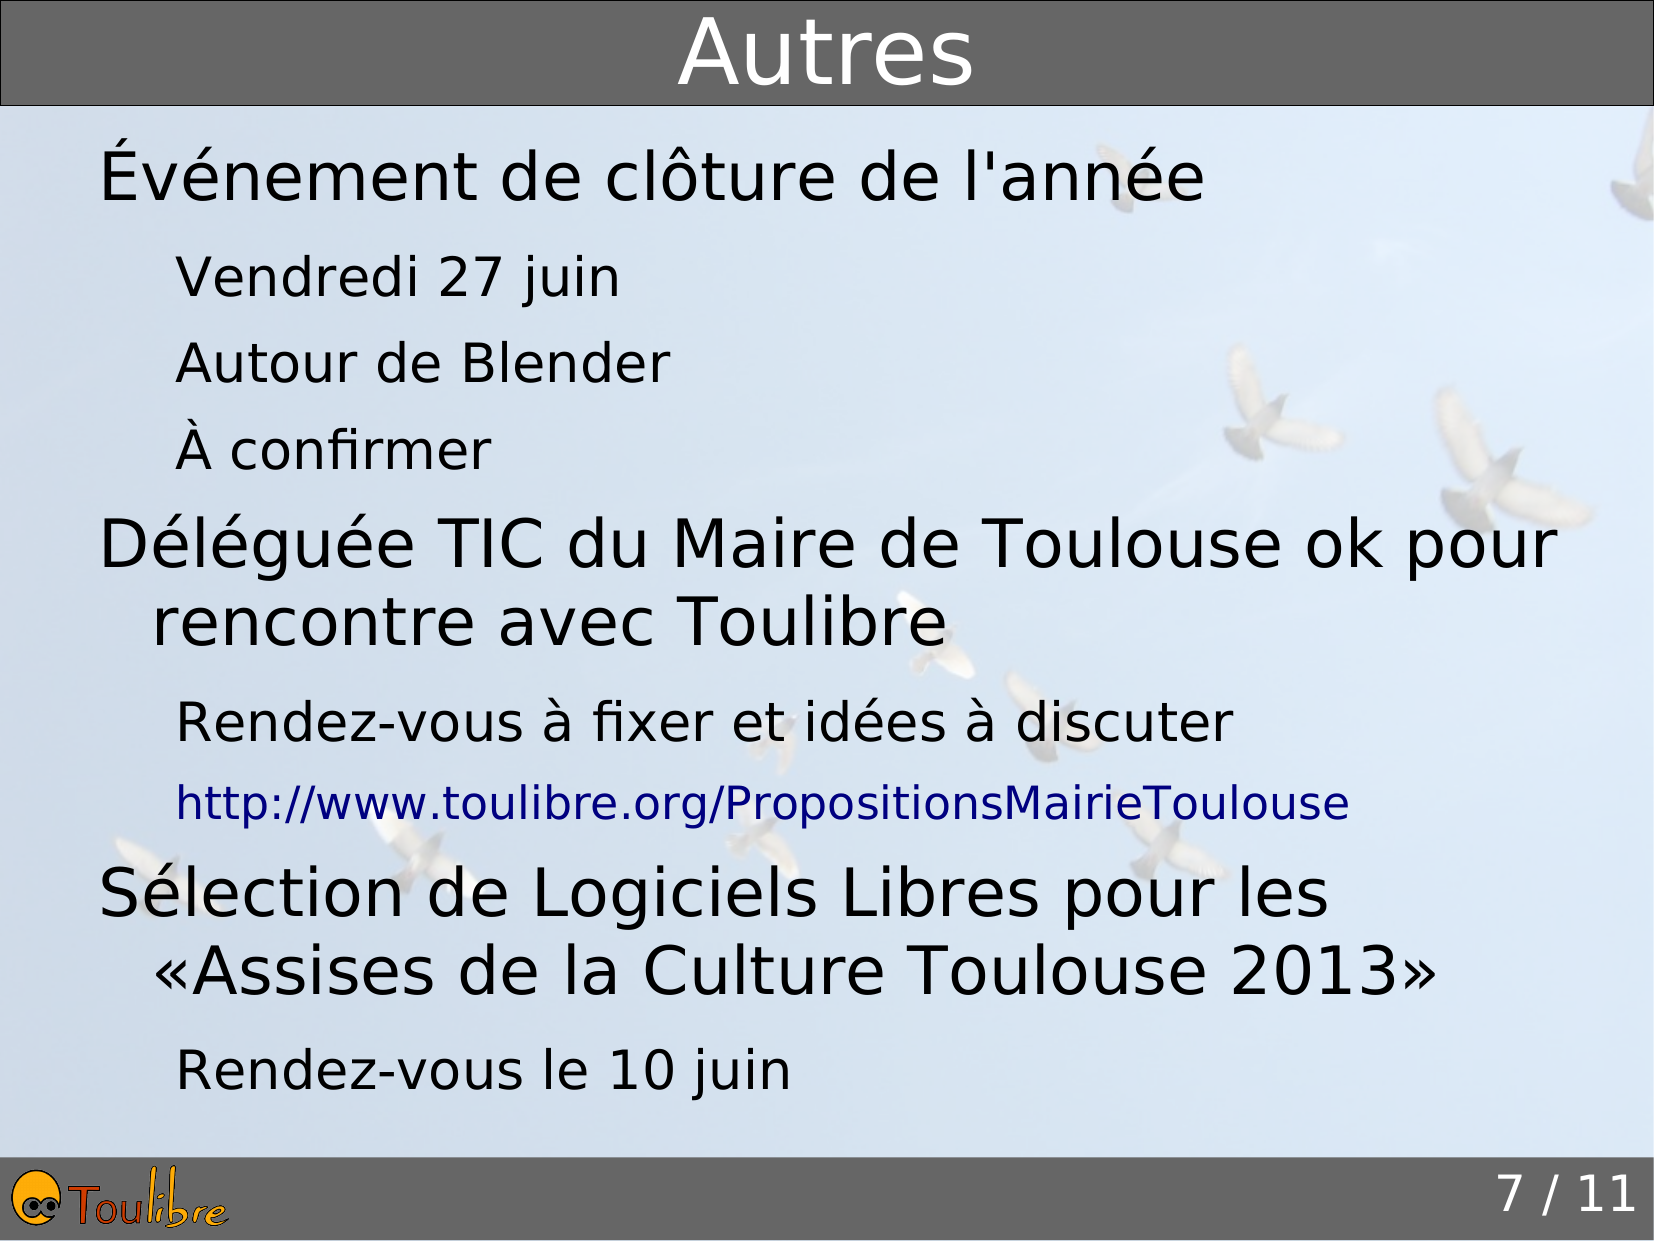

# Autres
Événement de clôture de l'année
Vendredi 27 juin
Autour de Blender
À confirmer
Déléguée TIC du Maire de Toulouse ok pour rencontre avec Toulibre
Rendez-vous à fixer et idées à discuter
http://www.toulibre.org/PropositionsMairieToulouse
Sélection de Logiciels Libres pour les «Assises de la Culture Toulouse 2013»
Rendez-vous le 10 juin